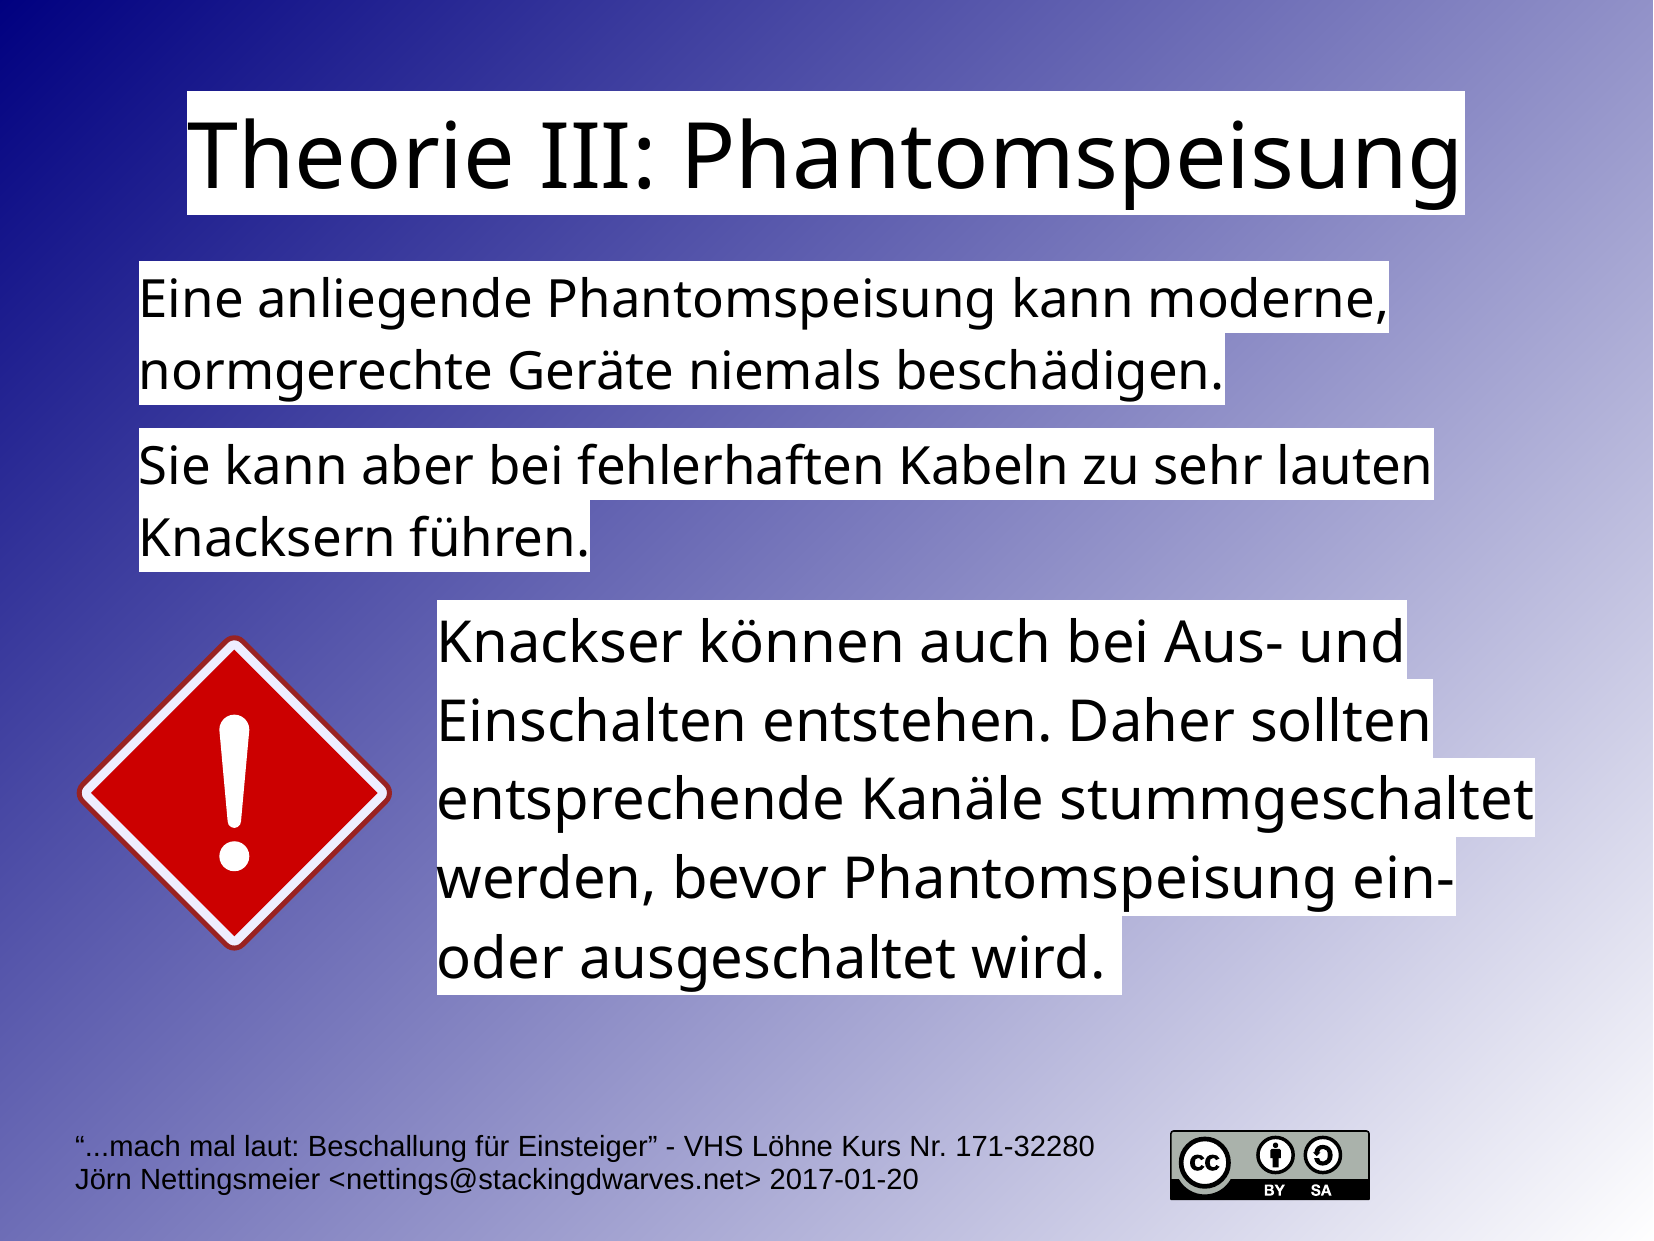

Theorie III: Phantomspeisung
Eine anliegende Phantomspeisung kann moderne, normgerechte Geräte niemals beschädigen.
Sie kann aber bei fehlerhaften Kabeln zu sehr lauten Knacksern führen.
# Knackser können auch bei Aus- und Einschalten entstehen. Daher sollten entsprechende Kanäle stummgeschaltet werden, bevor Phantomspeisung ein- oder ausgeschaltet wird.